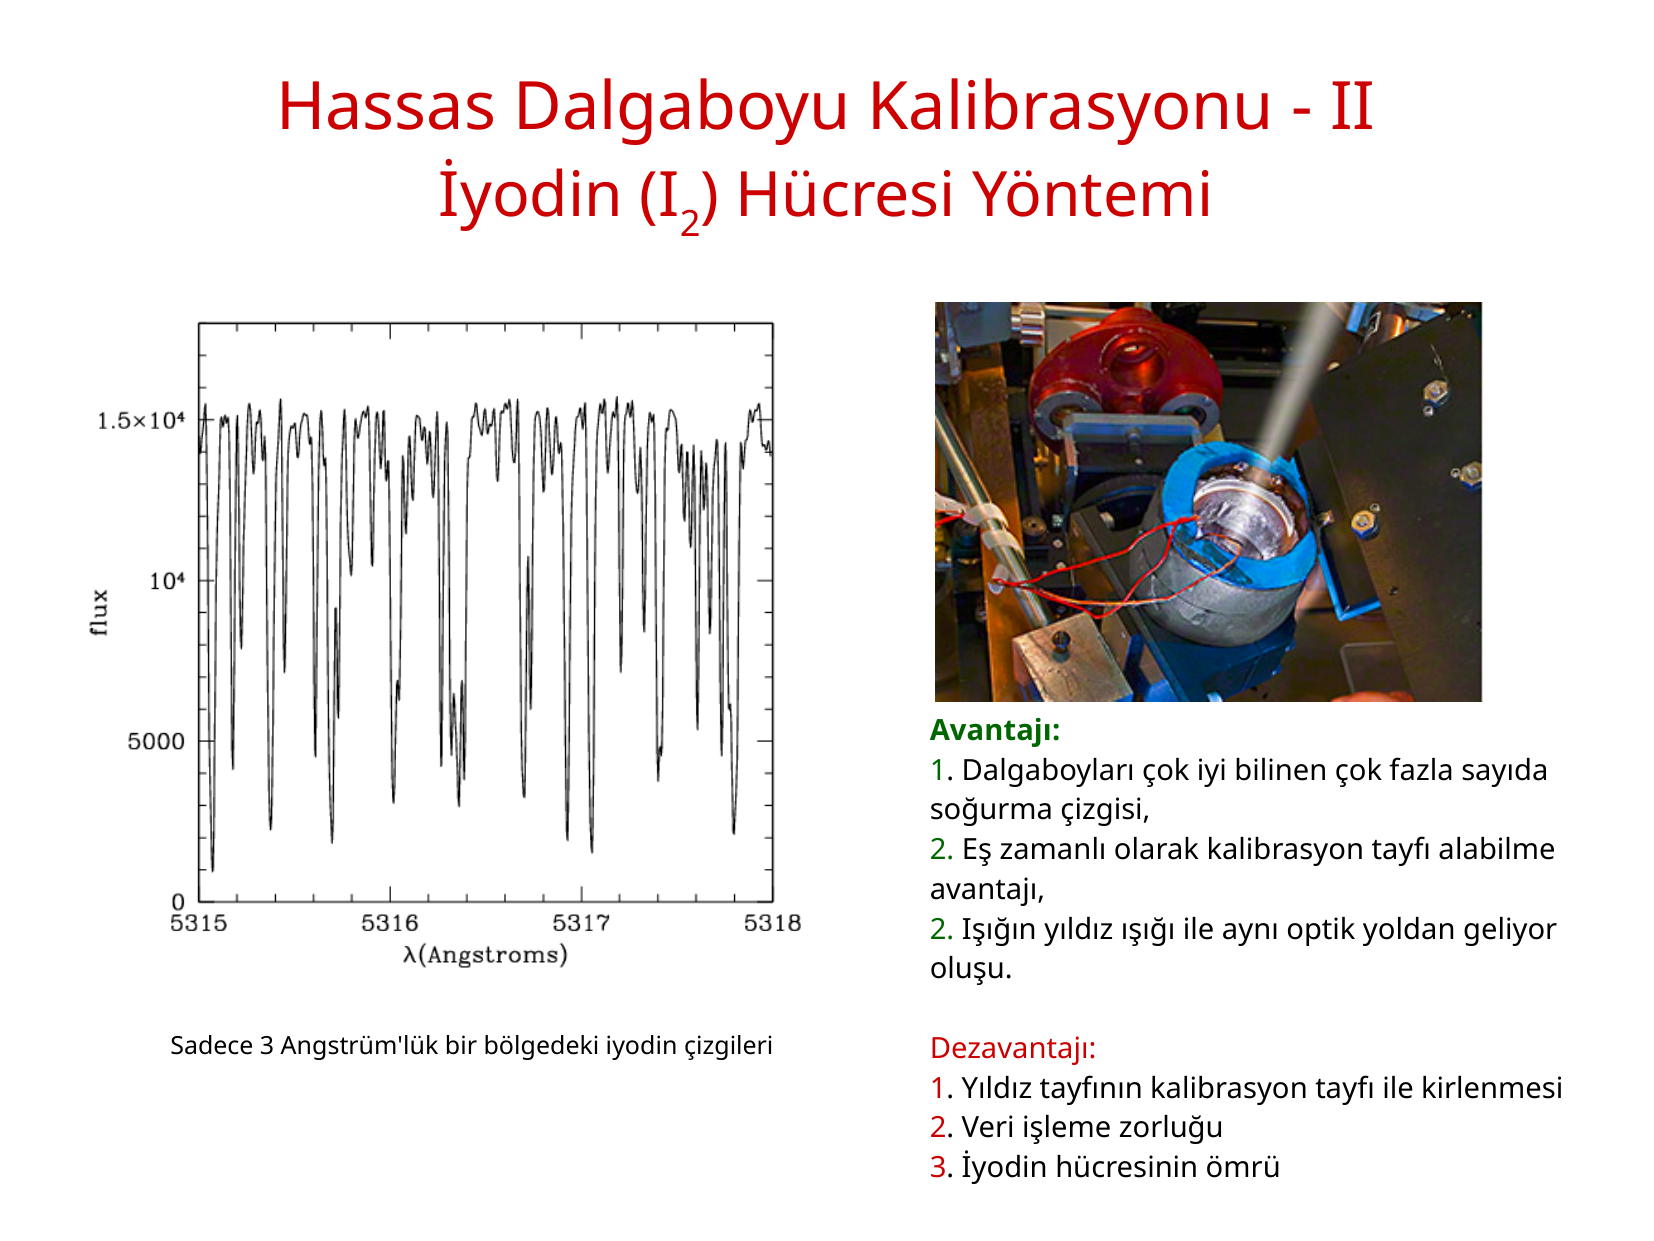

# Hassas Dalgaboyu Kalibrasyonu - II İyodin (I2) Hücresi Yöntemi
Avantajı:
1. Dalgaboyları çok iyi bilinen çok fazla sayıda soğurma çizgisi,
2. Eş zamanlı olarak kalibrasyon tayfı alabilme avantajı,
2. Işığın yıldız ışığı ile aynı optik yoldan geliyor oluşu.
Dezavantajı:
1. Yıldız tayfının kalibrasyon tayfı ile kirlenmesi
2. Veri işleme zorluğu
3. İyodin hücresinin ömrü
Sadece 3 Angstrüm'lük bir bölgedeki iyodin çizgileri